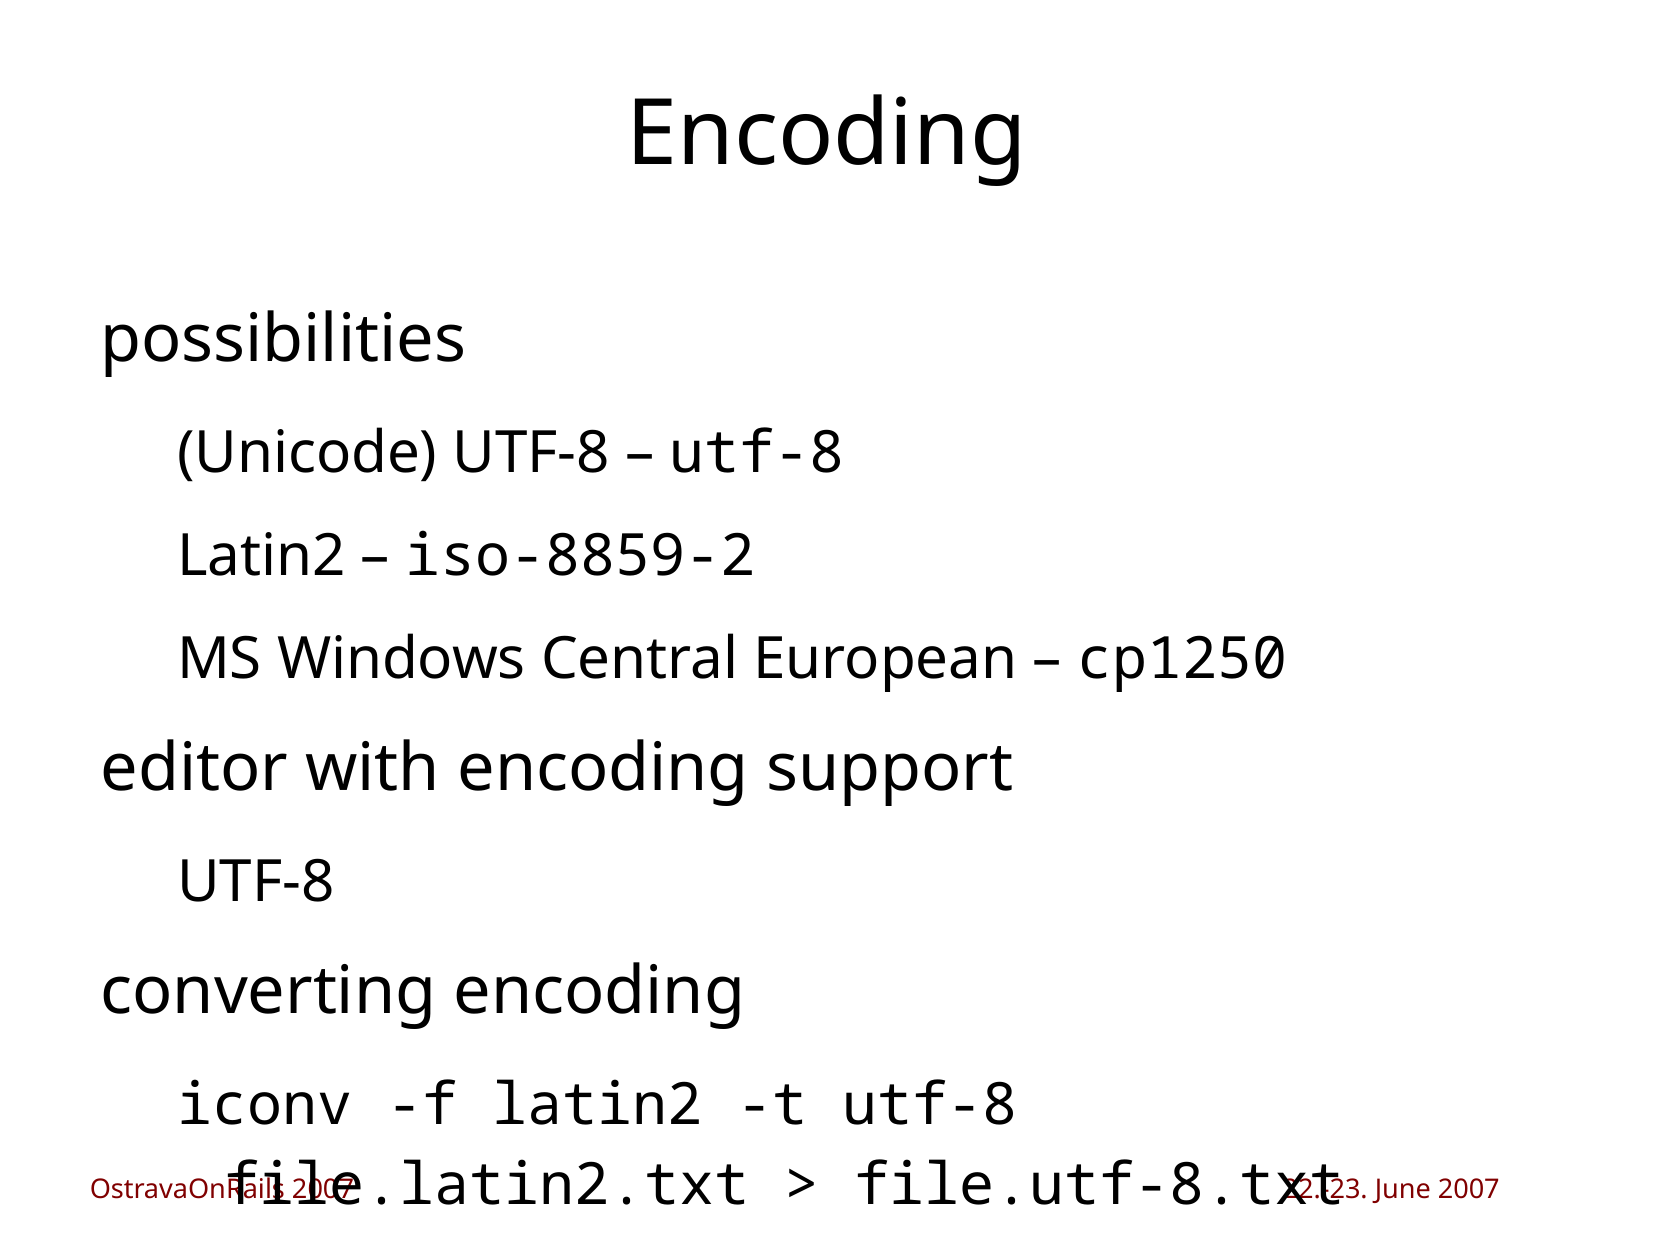

# Encoding
possibilities
(Unicode) UTF-8 – utf-8
Latin2 – iso-8859-2
MS Windows Central European – cp1250
editor with encoding support
UTF-8
converting encoding
iconv -f latin2 -t utf-8 file.latin2.txt > file.utf-8.txt